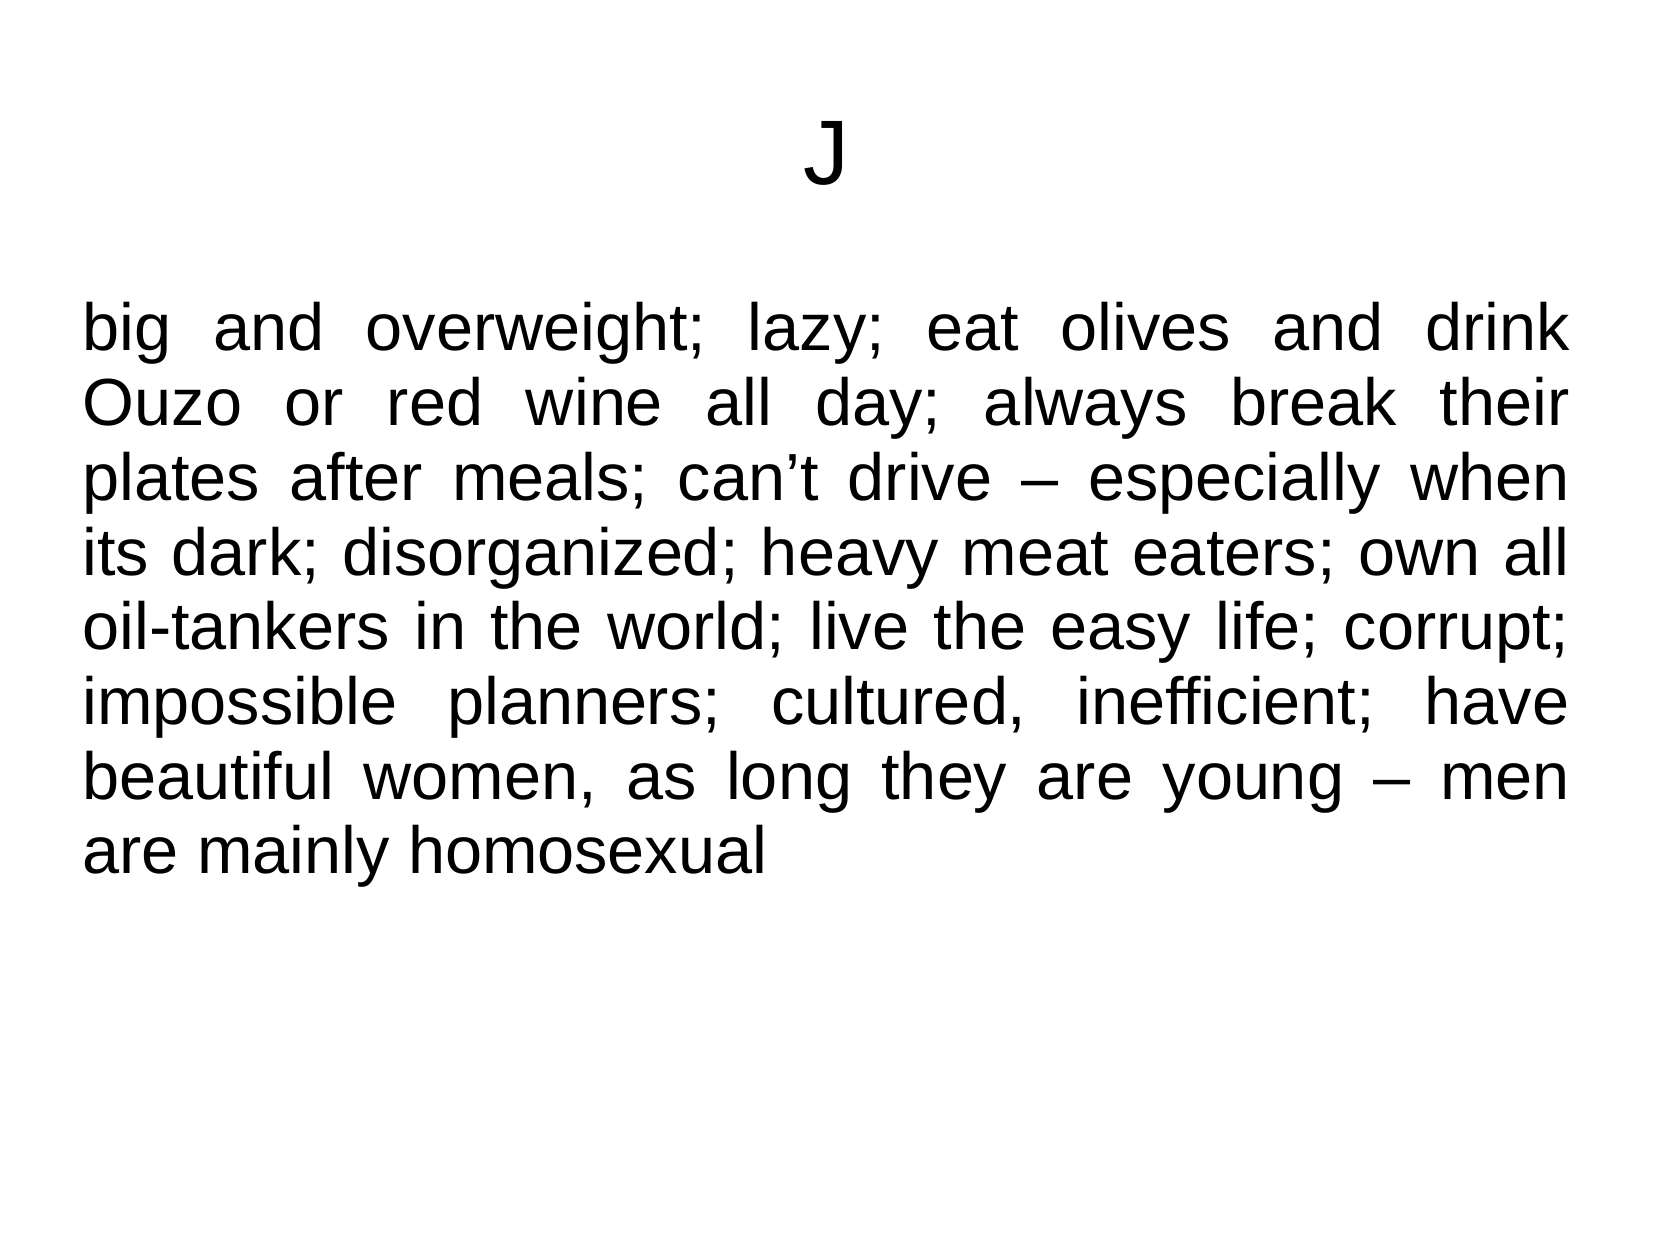

# J
big and overweight; lazy; eat olives and drink Ouzo or red wine all day; always break their plates after meals; can’t drive – especially when its dark; disorganized; heavy meat eaters; own all oil-tankers in the world; live the easy life; corrupt; impossible planners; cultured, inefficient; have beautiful women, as long they are young – men are mainly homosexual